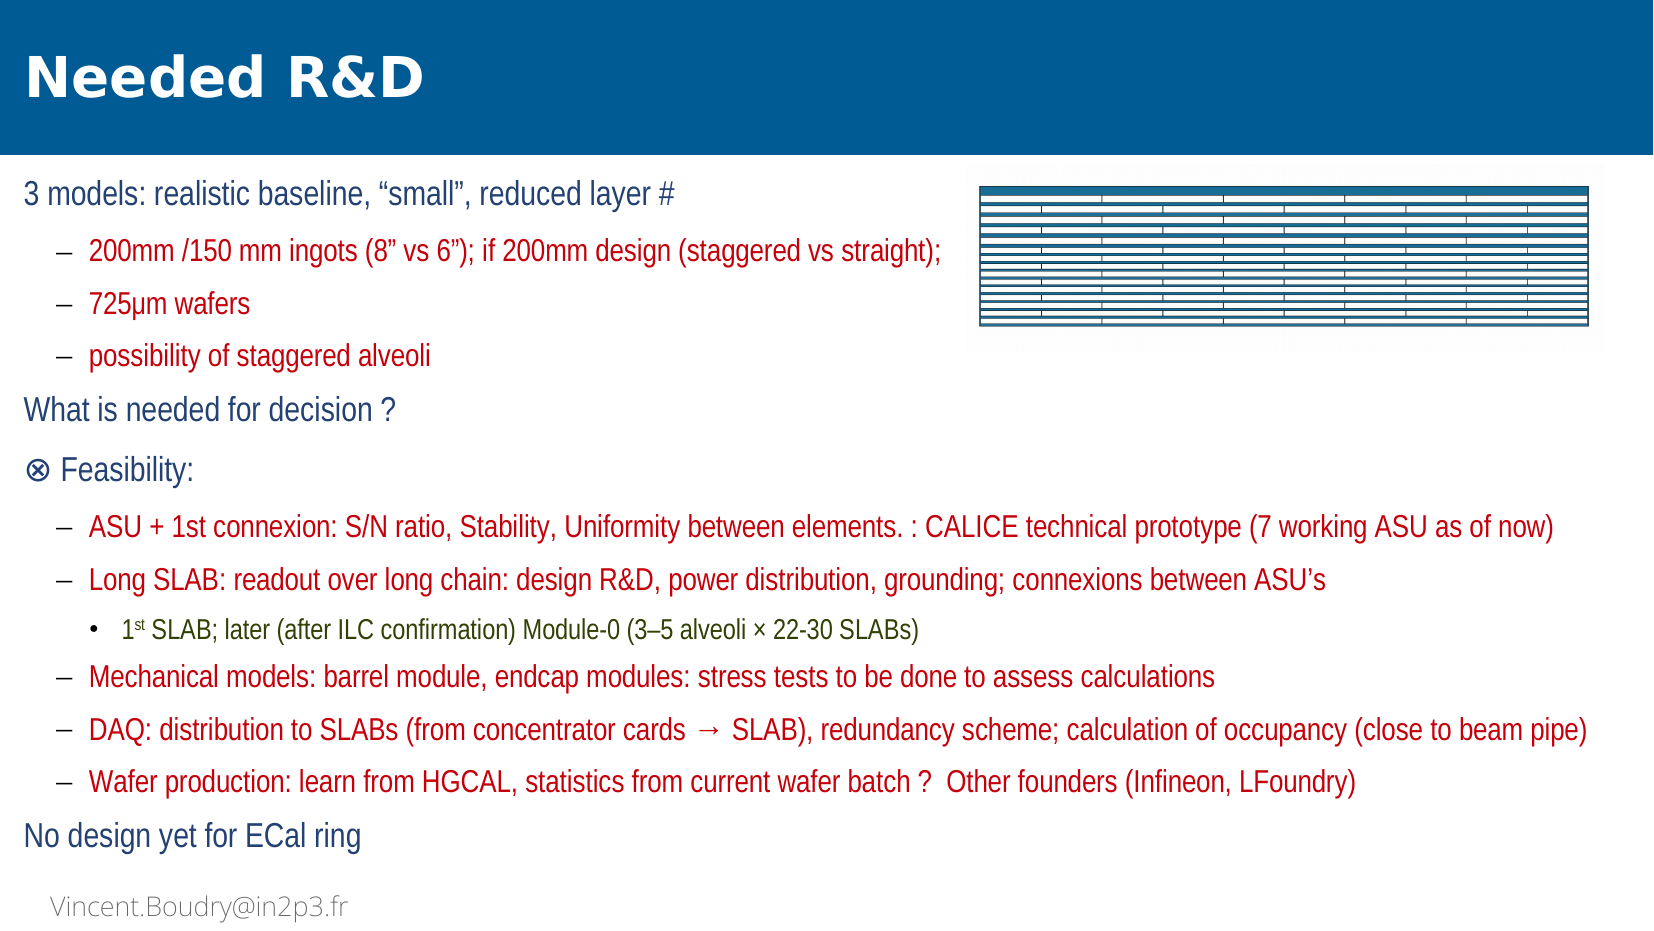

# Needed R&D
3 models: realistic baseline, “small”, reduced layer #
200mm /150 mm ingots (8” vs 6”); if 200mm design (staggered vs straight);
725μm wafers
possibility of staggered alveoli
What is needed for decision ?
⊗ Feasibility:
ASU + 1st connexion: S/N ratio, Stability, Uniformity between elements. : CALICE technical prototype (7 working ASU as of now)
Long SLAB: readout over long chain: design R&D, power distribution, grounding; connexions between ASU’s
1st SLAB; later (after ILC confirmation) Module-0 (3–5 alveoli × 22-30 SLABs)
Mechanical models: barrel module, endcap modules: stress tests to be done to assess calculations
DAQ: distribution to SLABs (from concentrator cards → SLAB), redundancy scheme; calculation of occupancy (close to beam pipe)
Wafer production: learn from HGCAL, statistics from current wafer batch ? Other founders (Infineon, LFoundry)
No design yet for ECal ring